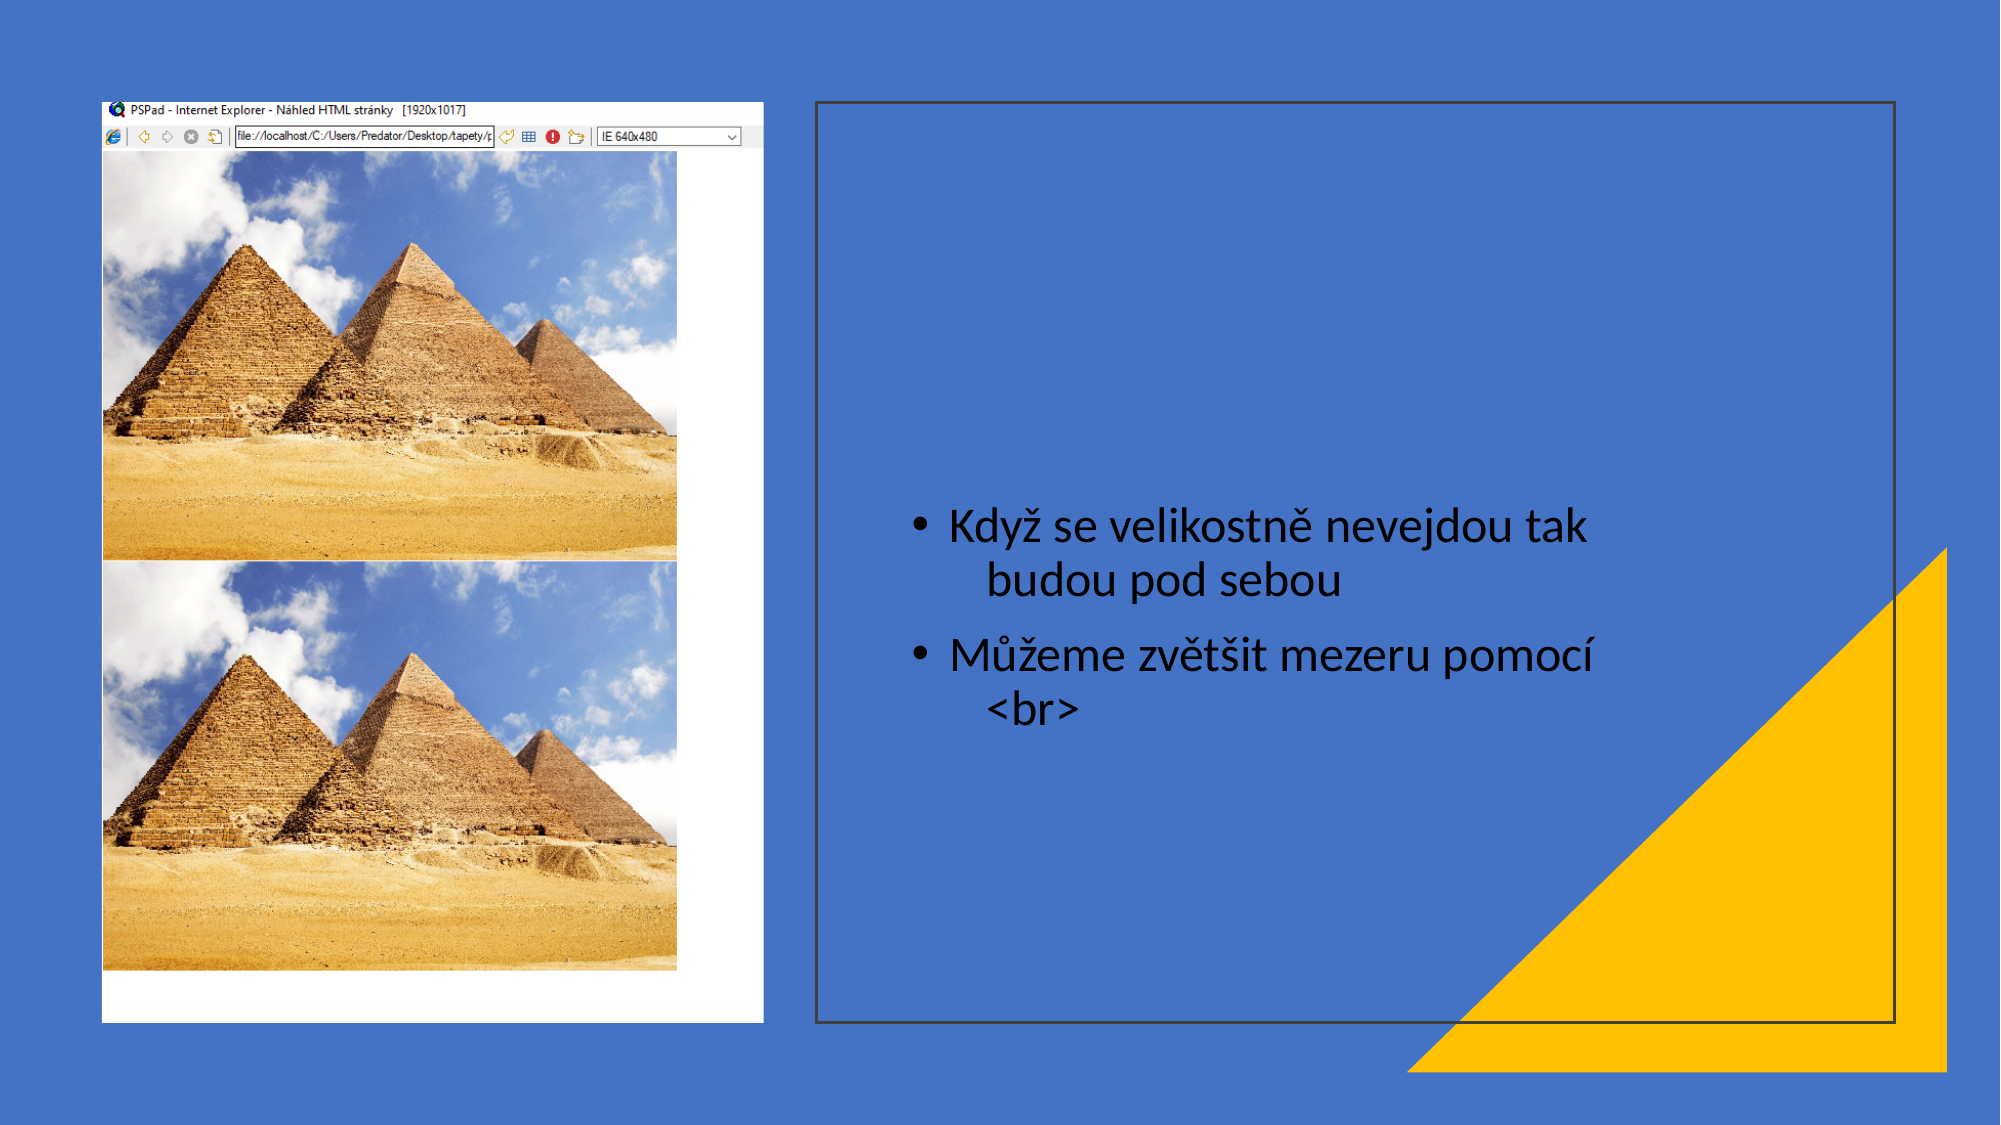

#
Když se velikostně nevejdou tak budou pod sebou
Můžeme zvětšit mezeru pomocí <br>